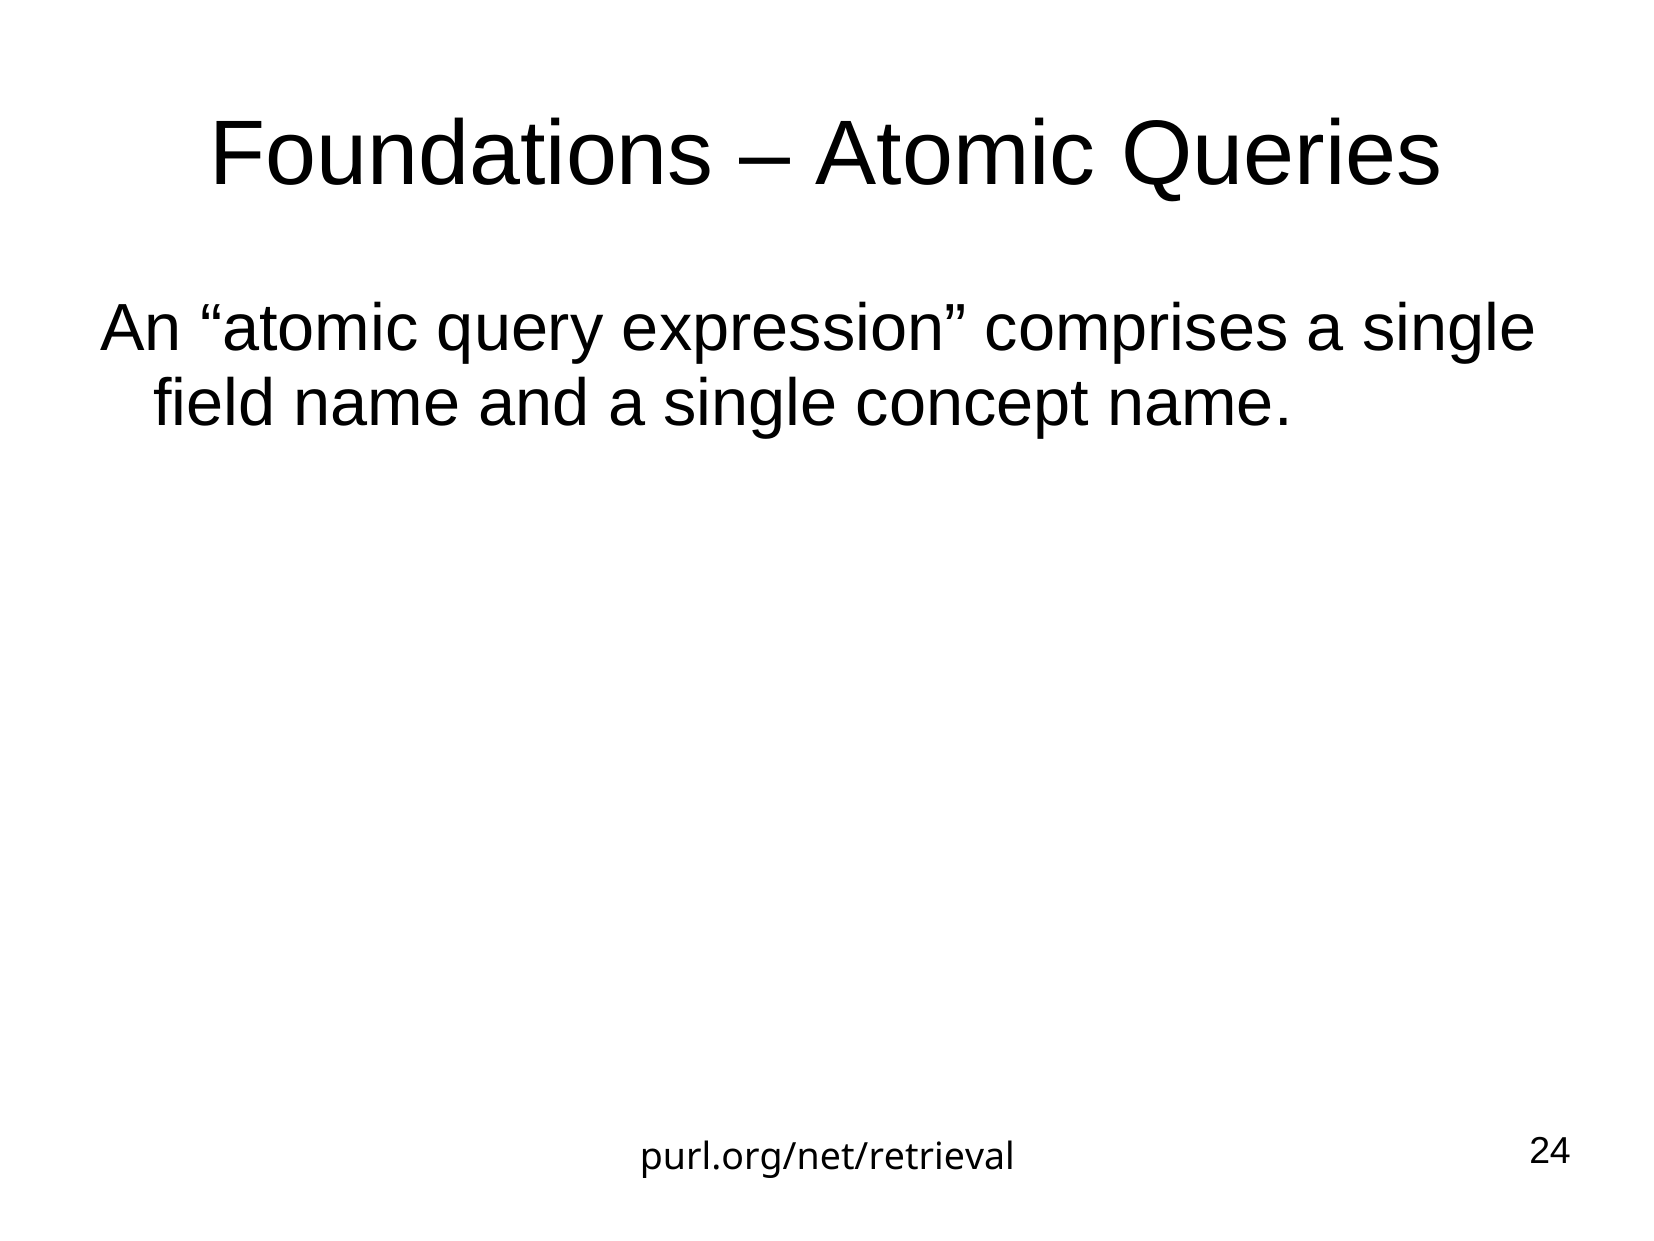

# Foundations – Atomic Queries
An “atomic query expression” comprises a single field name and a single concept name.
purl.org/net/retrieval
24